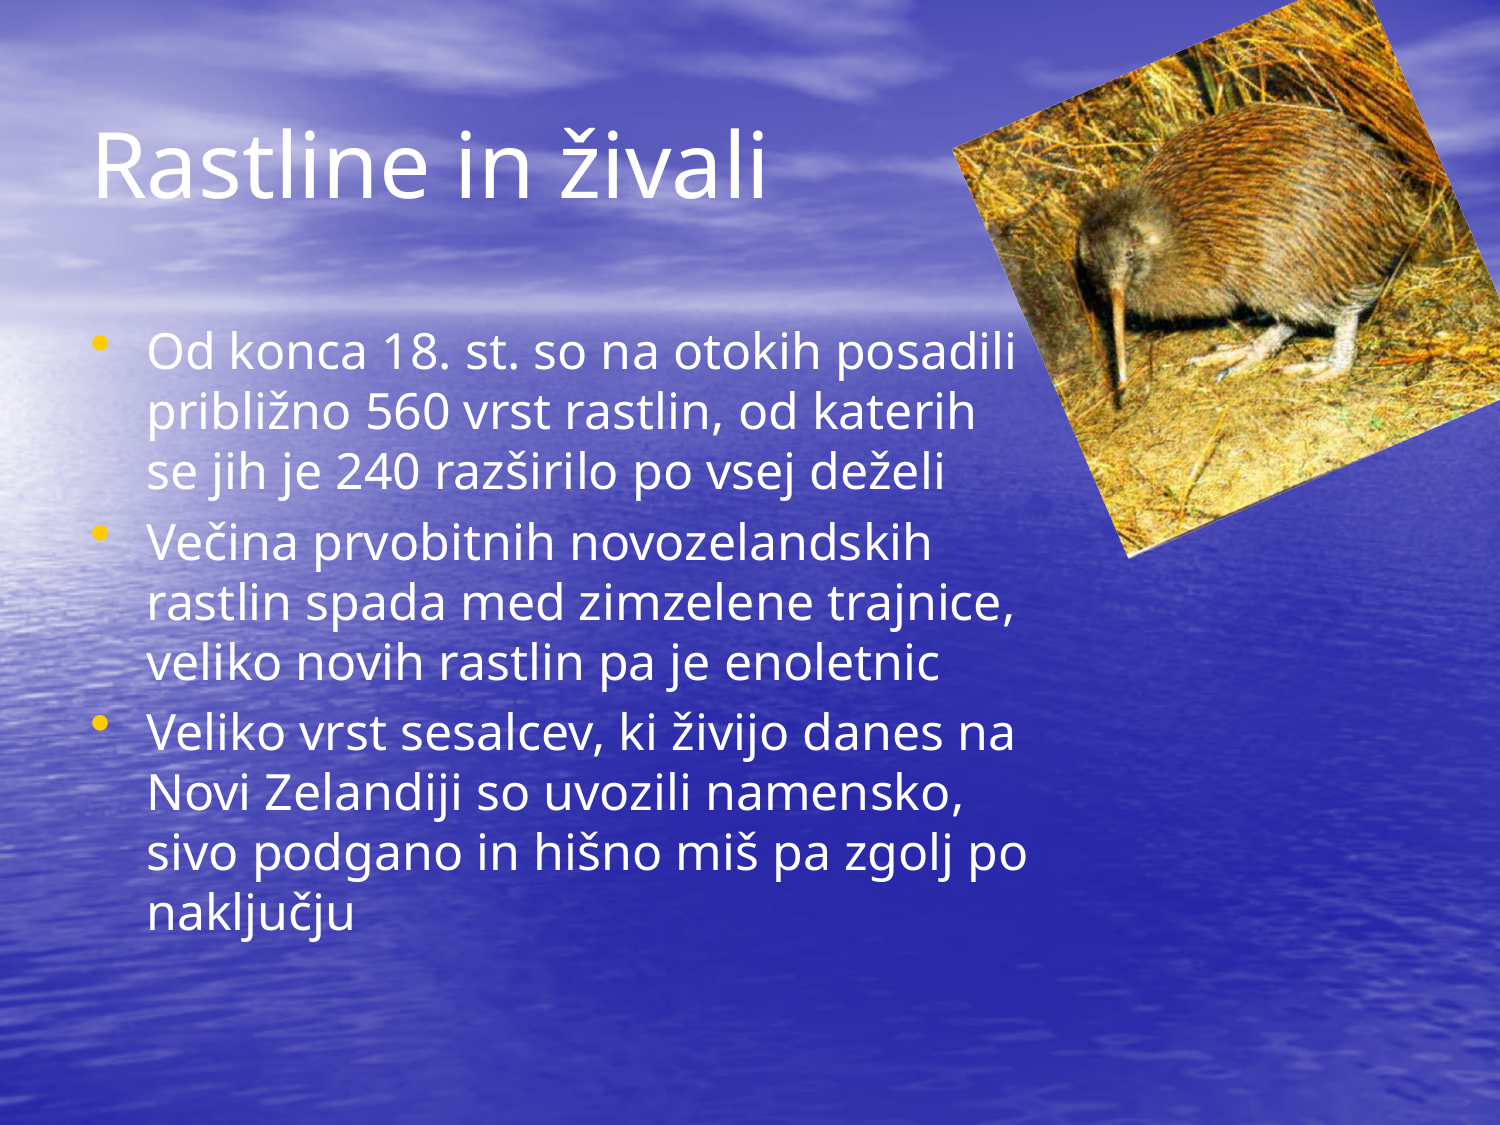

# Rastline in živali
Od konca 18. st. so na otokih posadili približno 560 vrst rastlin, od katerih se jih je 240 razširilo po vsej deželi
Večina prvobitnih novozelandskih rastlin spada med zimzelene trajnice, veliko novih rastlin pa je enoletnic
Veliko vrst sesalcev, ki živijo danes na Novi Zelandiji so uvozili namensko, sivo podgano in hišno miš pa zgolj po naključju